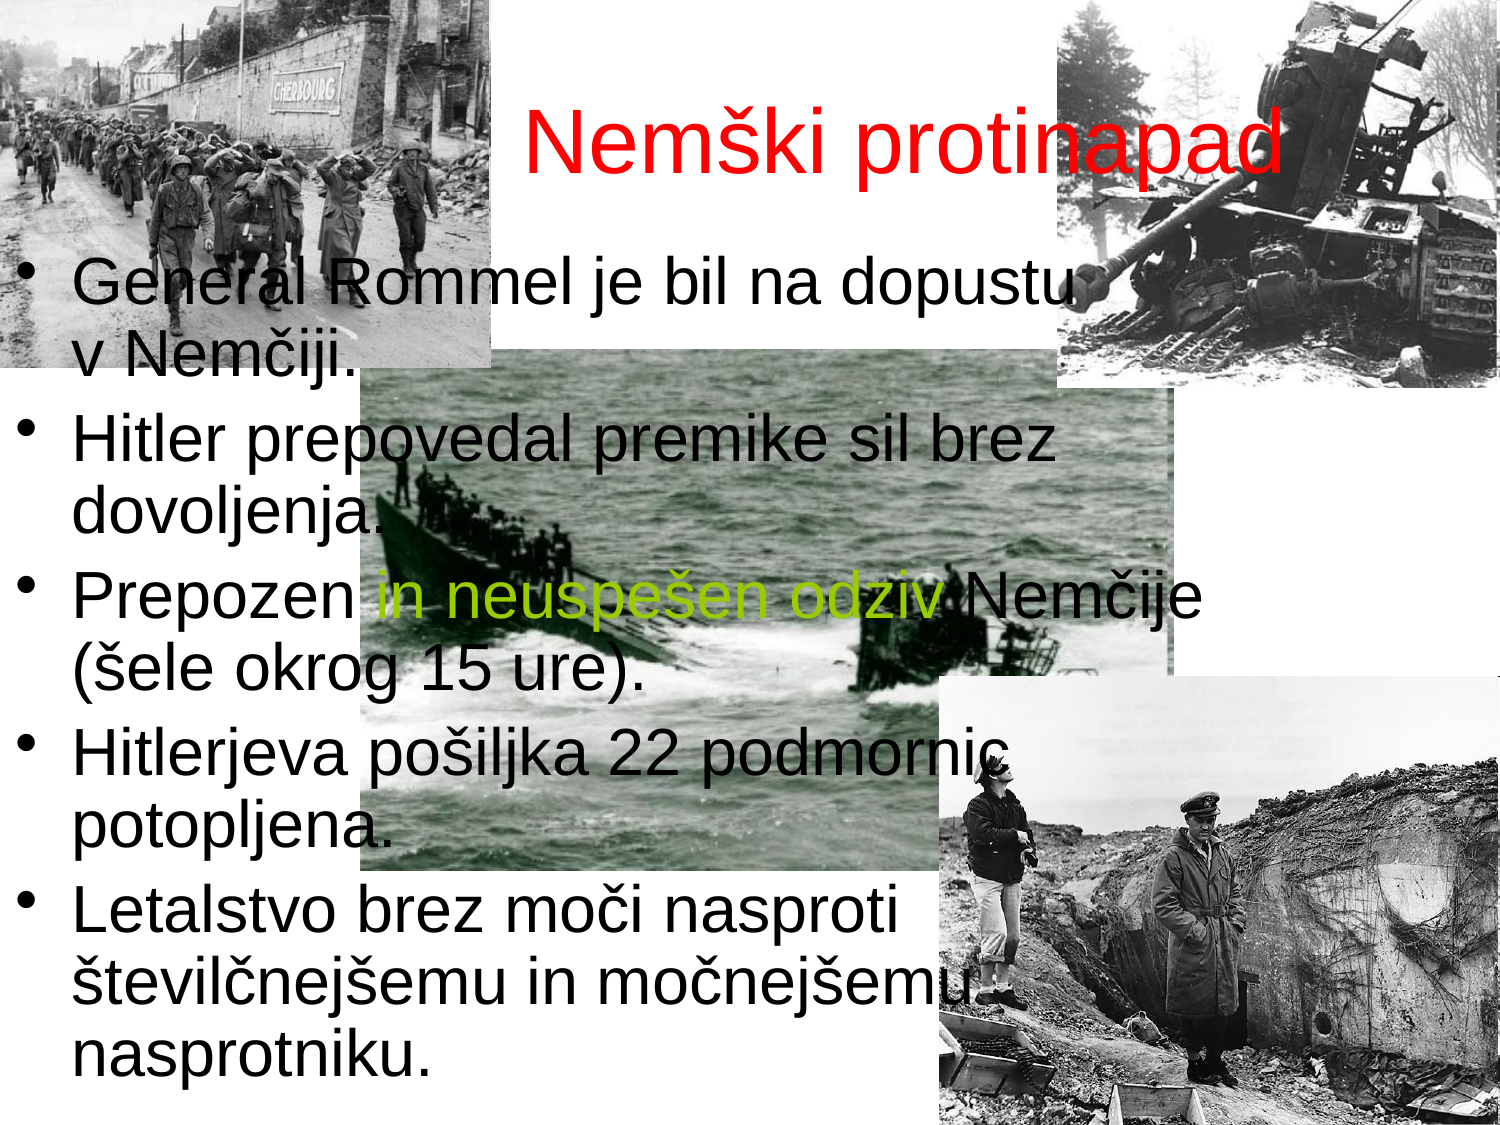

# Nemški protinapad
General Rommel je bil na dopustu v Nemčiji.
Hitler prepovedal premike sil brez dovoljenja.
Prepozen in neuspešen odziv Nemčije (šele okrog 15 ure).
Hitlerjeva pošiljka 22 podmornic potopljena.
Letalstvo brez moči nasproti številčnejšemu in močnejšemu nasprotniku.